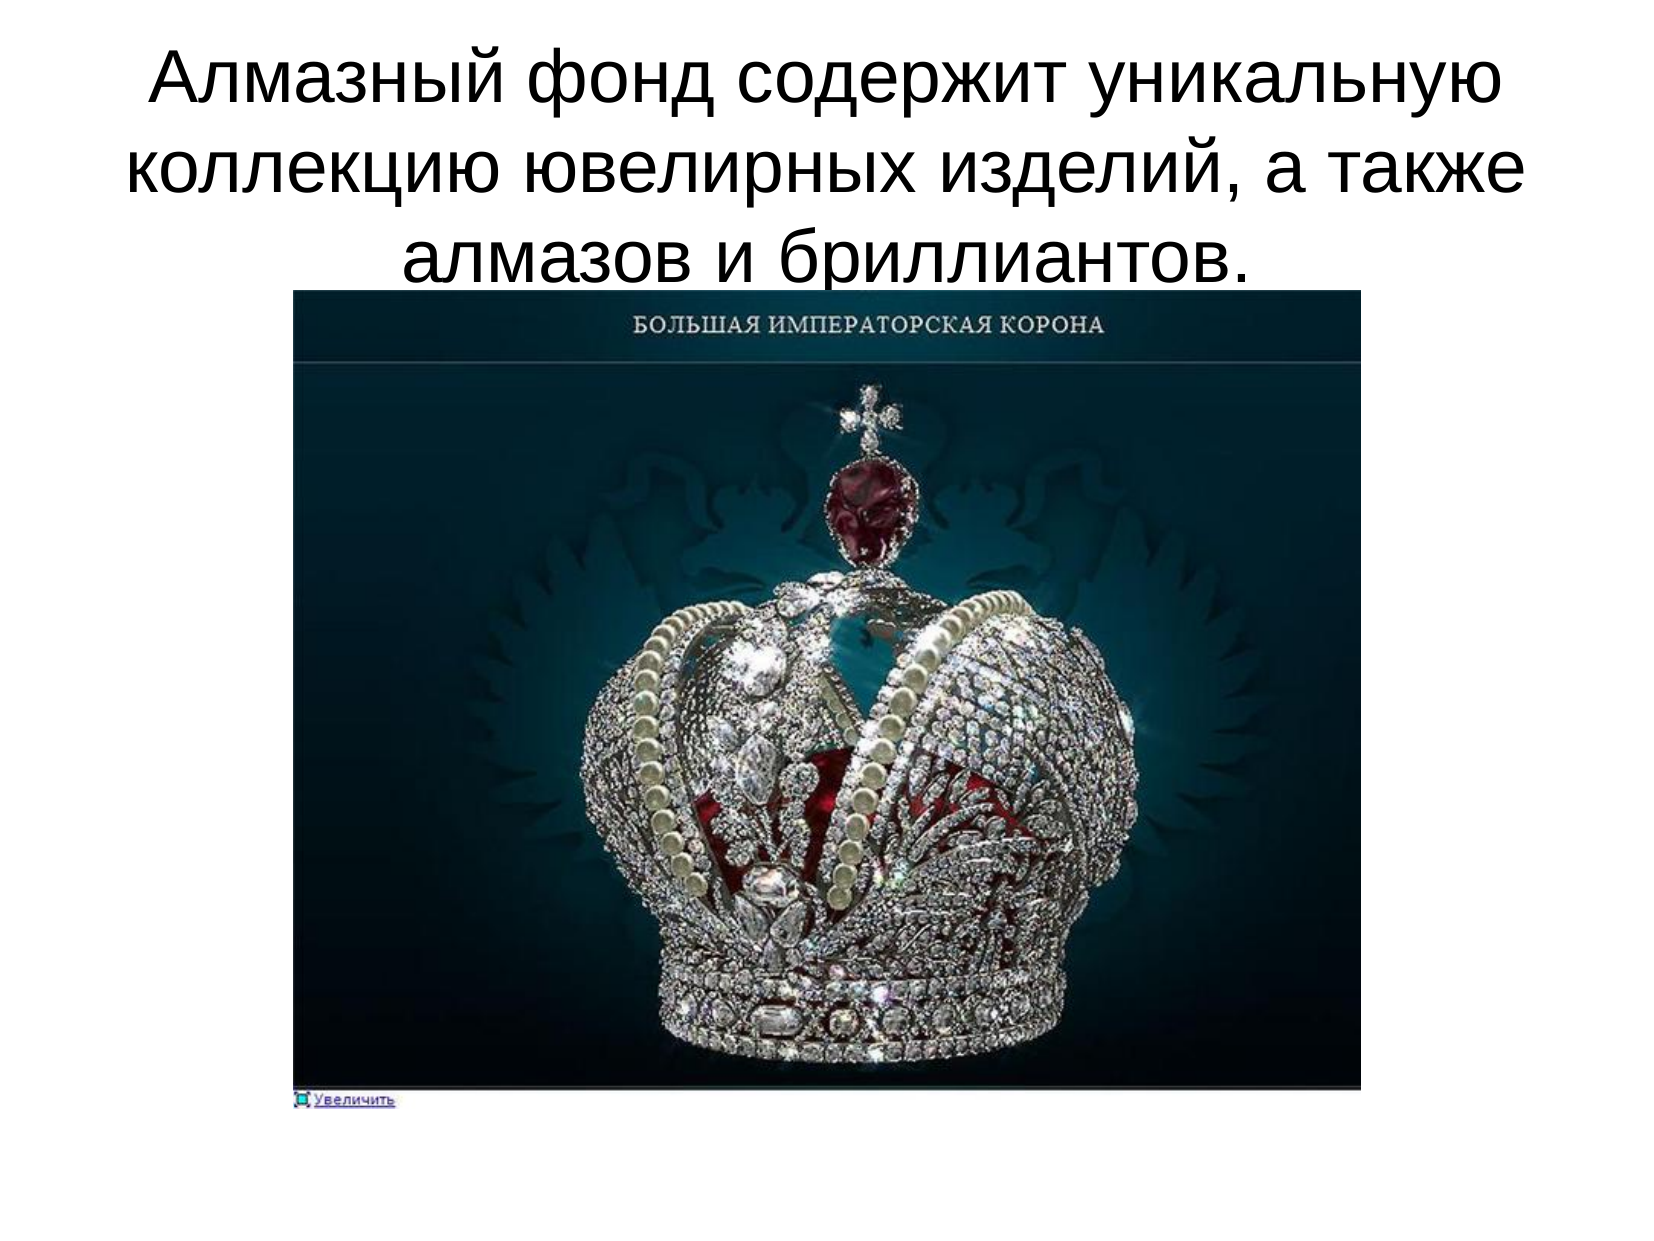

# Алмазный фонд содержит уникальную коллекцию ювелирных изделий, а также алмазов и бриллиантов.